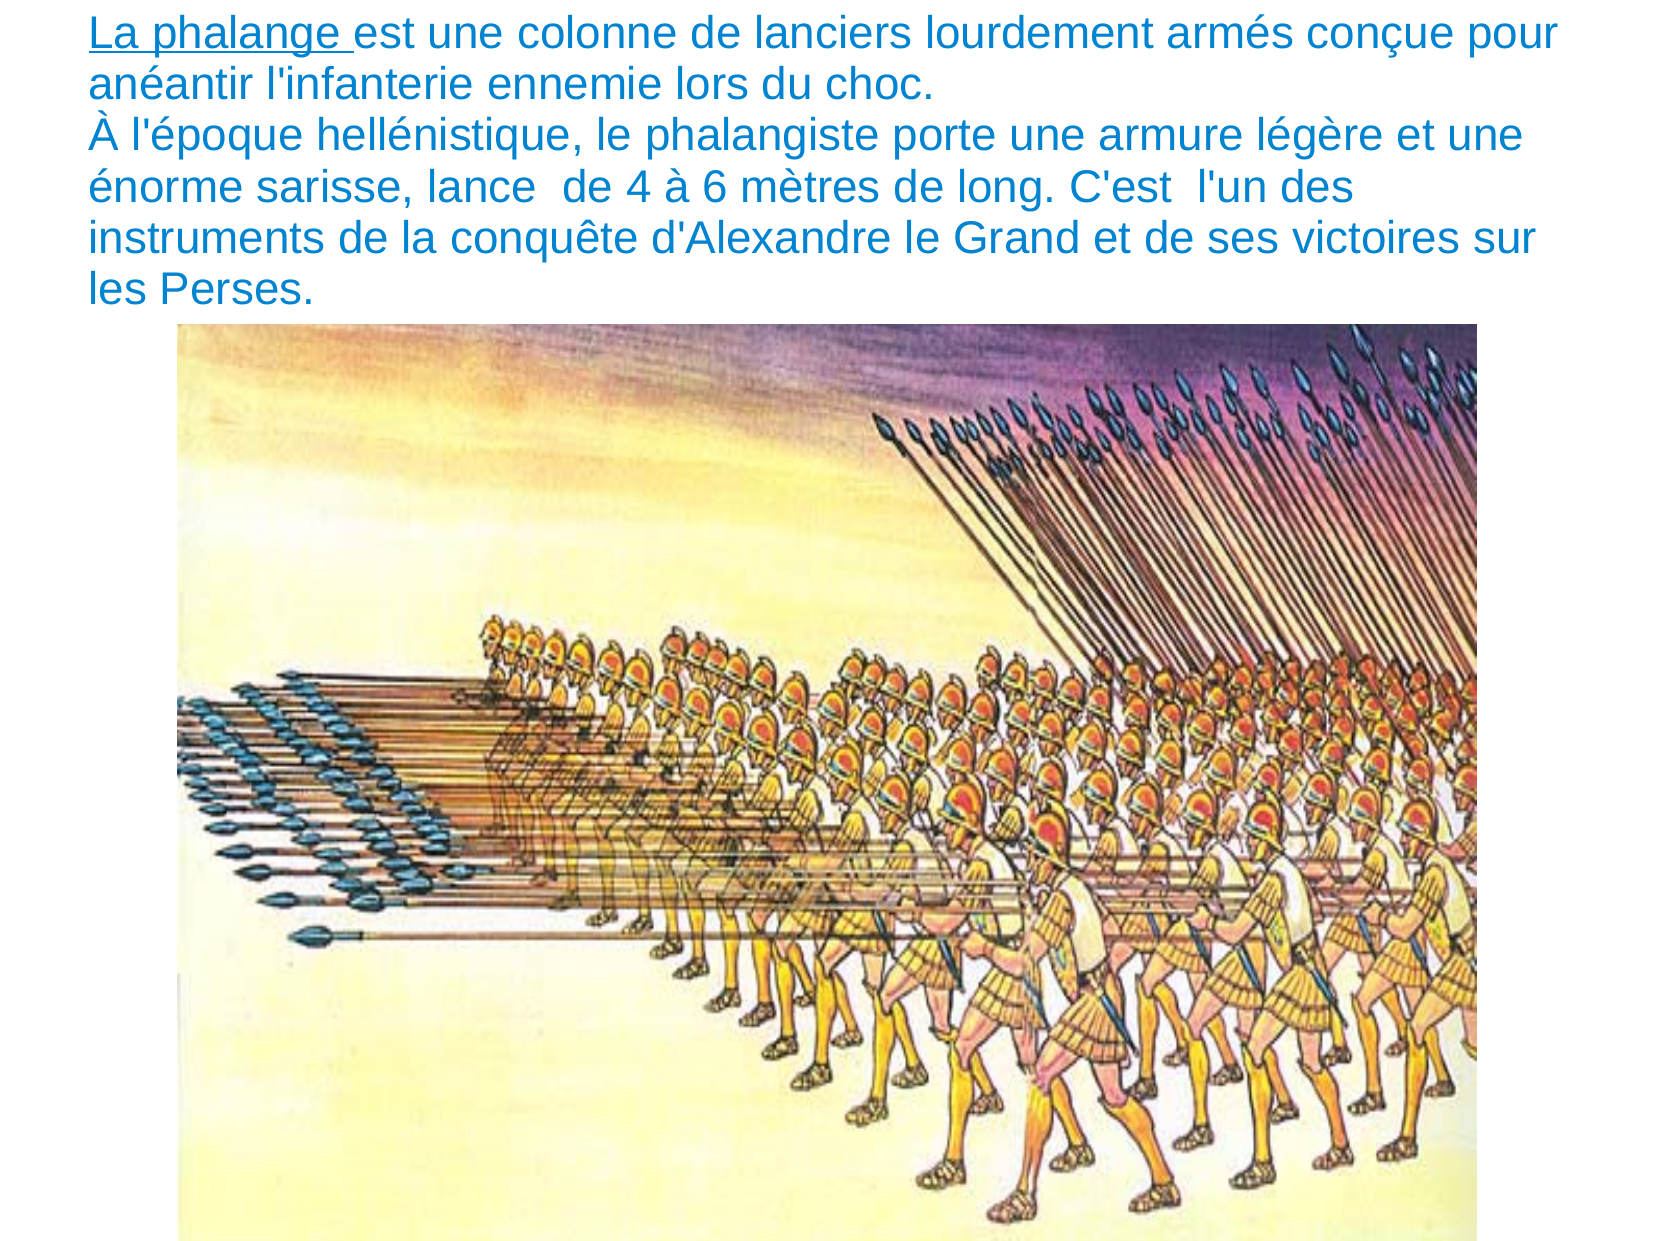

# La phalange est une colonne de lanciers lourdement armés conçue pour anéantir l'infanterie ennemie lors du choc. À l'époque hellénistique, le phalangiste porte une armure légère et une énorme sarisse, lance de 4 à 6 mètres de long. C'est l'un des instruments de la conquête d'Alexandre le Grand et de ses victoires sur les Perses.